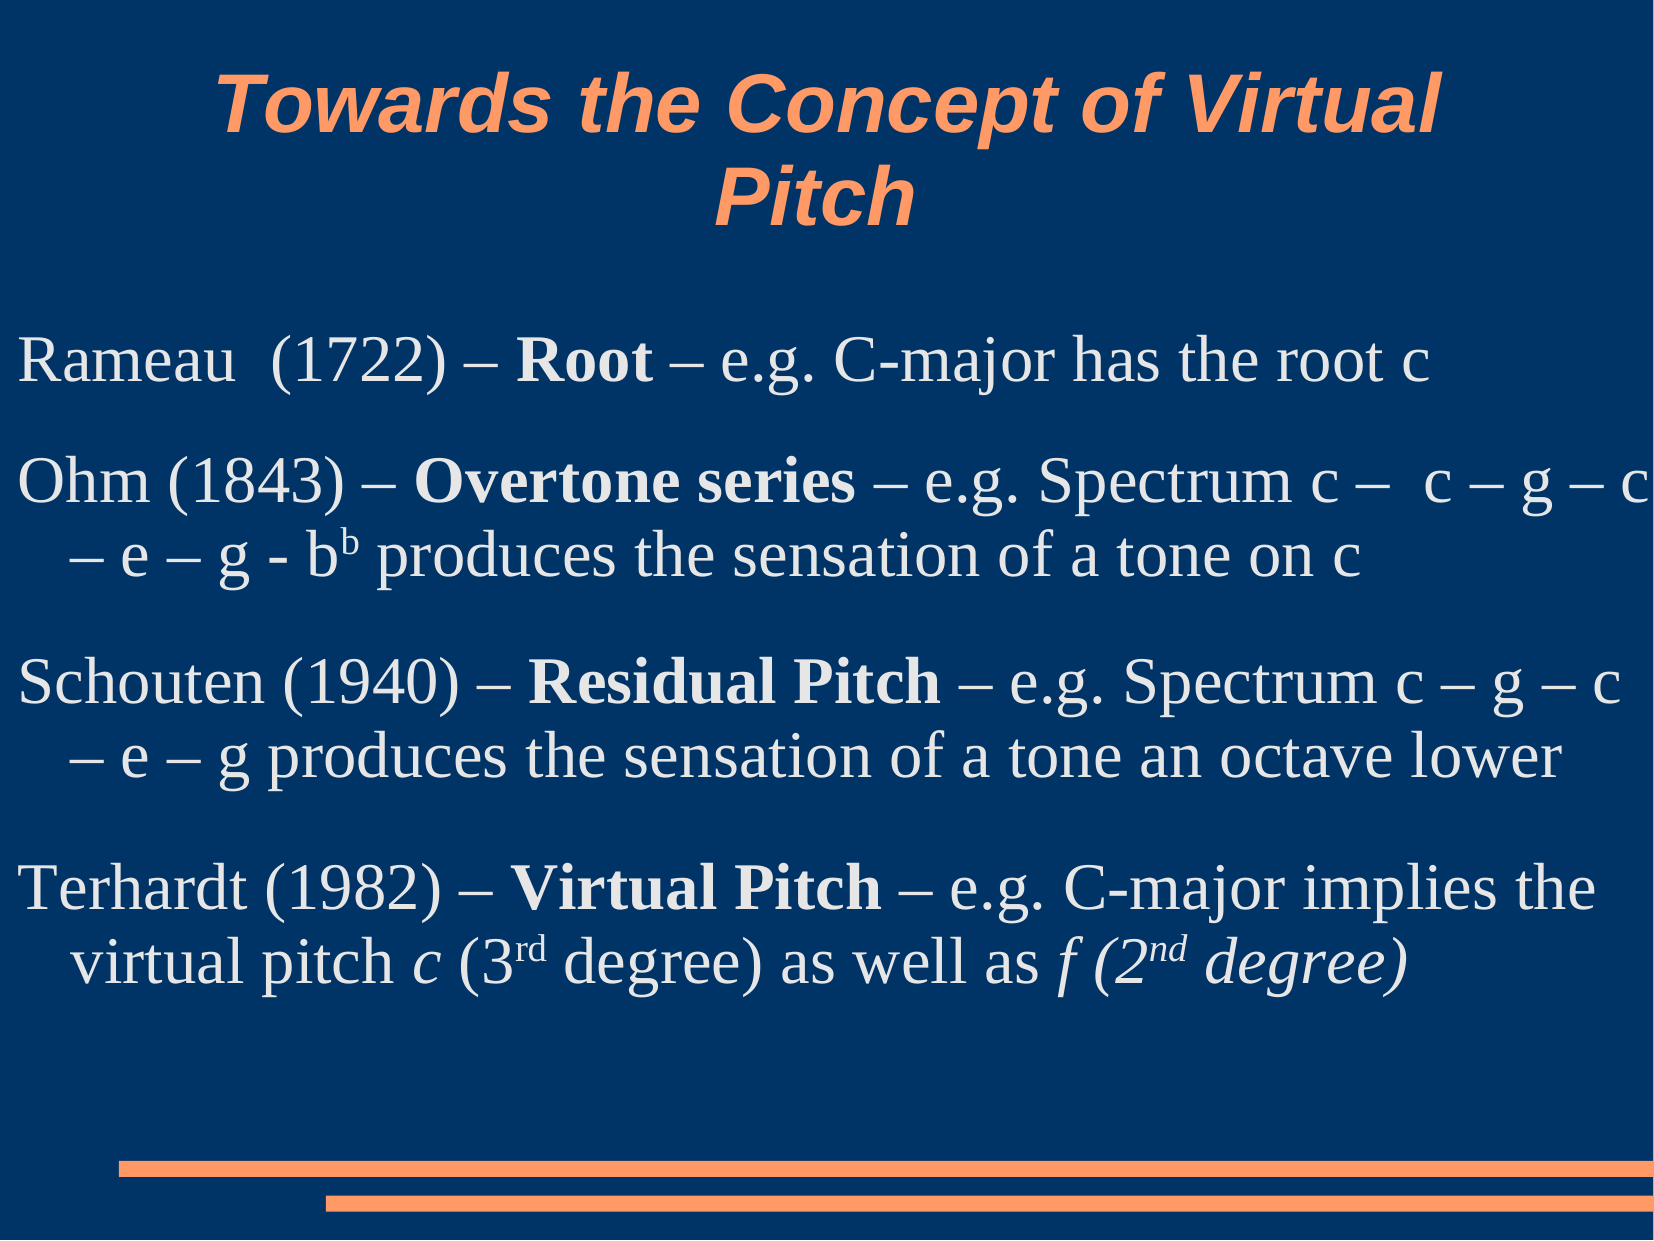

# Towards the Concept of Virtual Pitch
Rameau (1722) – Root – e.g. C-major has the root c
Ohm (1843) – Overtone series – e.g. Spectrum c – c – g – c – e – g - bb produces the sensation of a tone on c
Schouten (1940) – Residual Pitch – e.g. Spectrum c – g – c – e – g produces the sensation of a tone an octave lower
Terhardt (1982) – Virtual Pitch – e.g. C-major implies the virtual pitch c (3rd degree) as well as f (2nd degree)